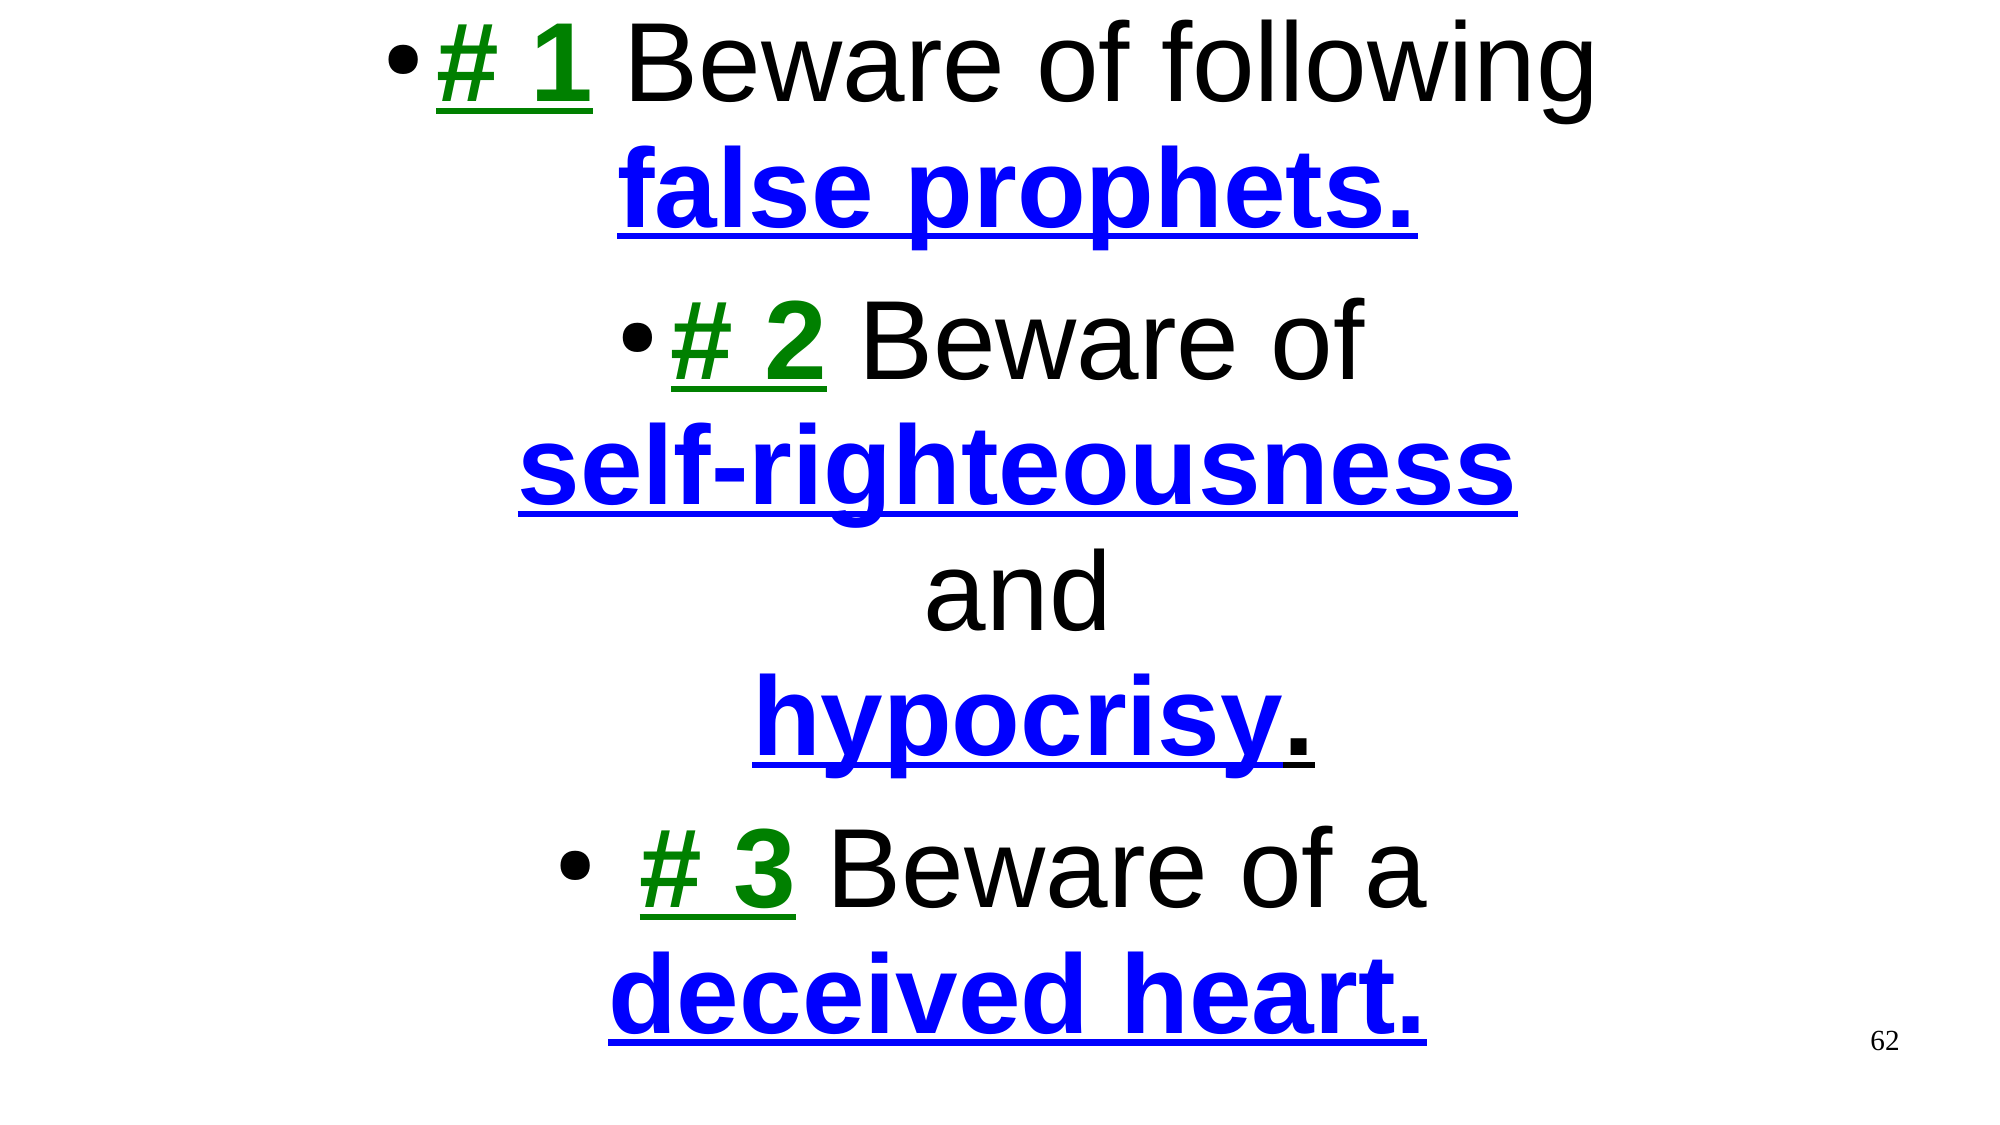

# # 1 Beware of following false prophets.
# 2 Beware of self-righteousness and hypocrisy.
 # 3 Beware of a
deceived heart.
62